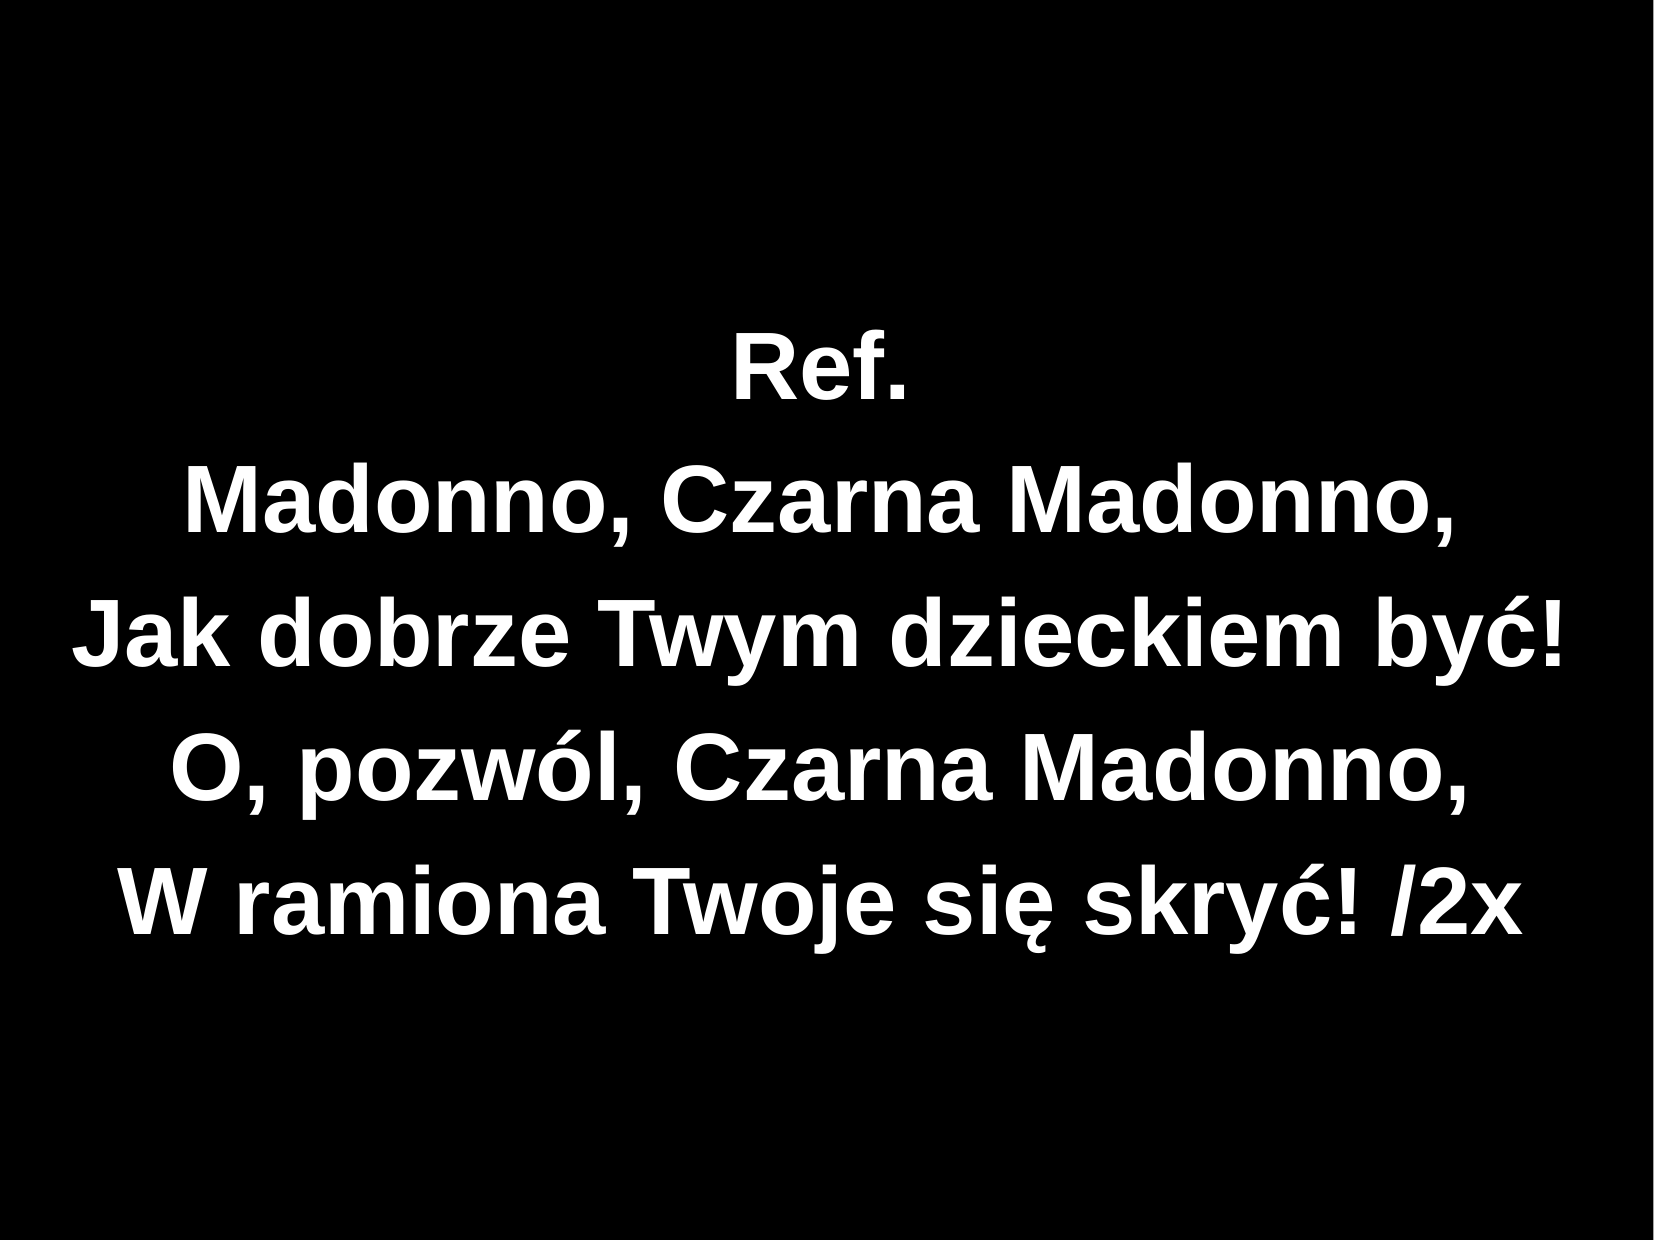

# Ref.
Madonno, Czarna Madonno,
Jak dobrze Twym dzieckiem być!
O, pozwól, Czarna Madonno,
W ramiona Twoje się skryć! /2x